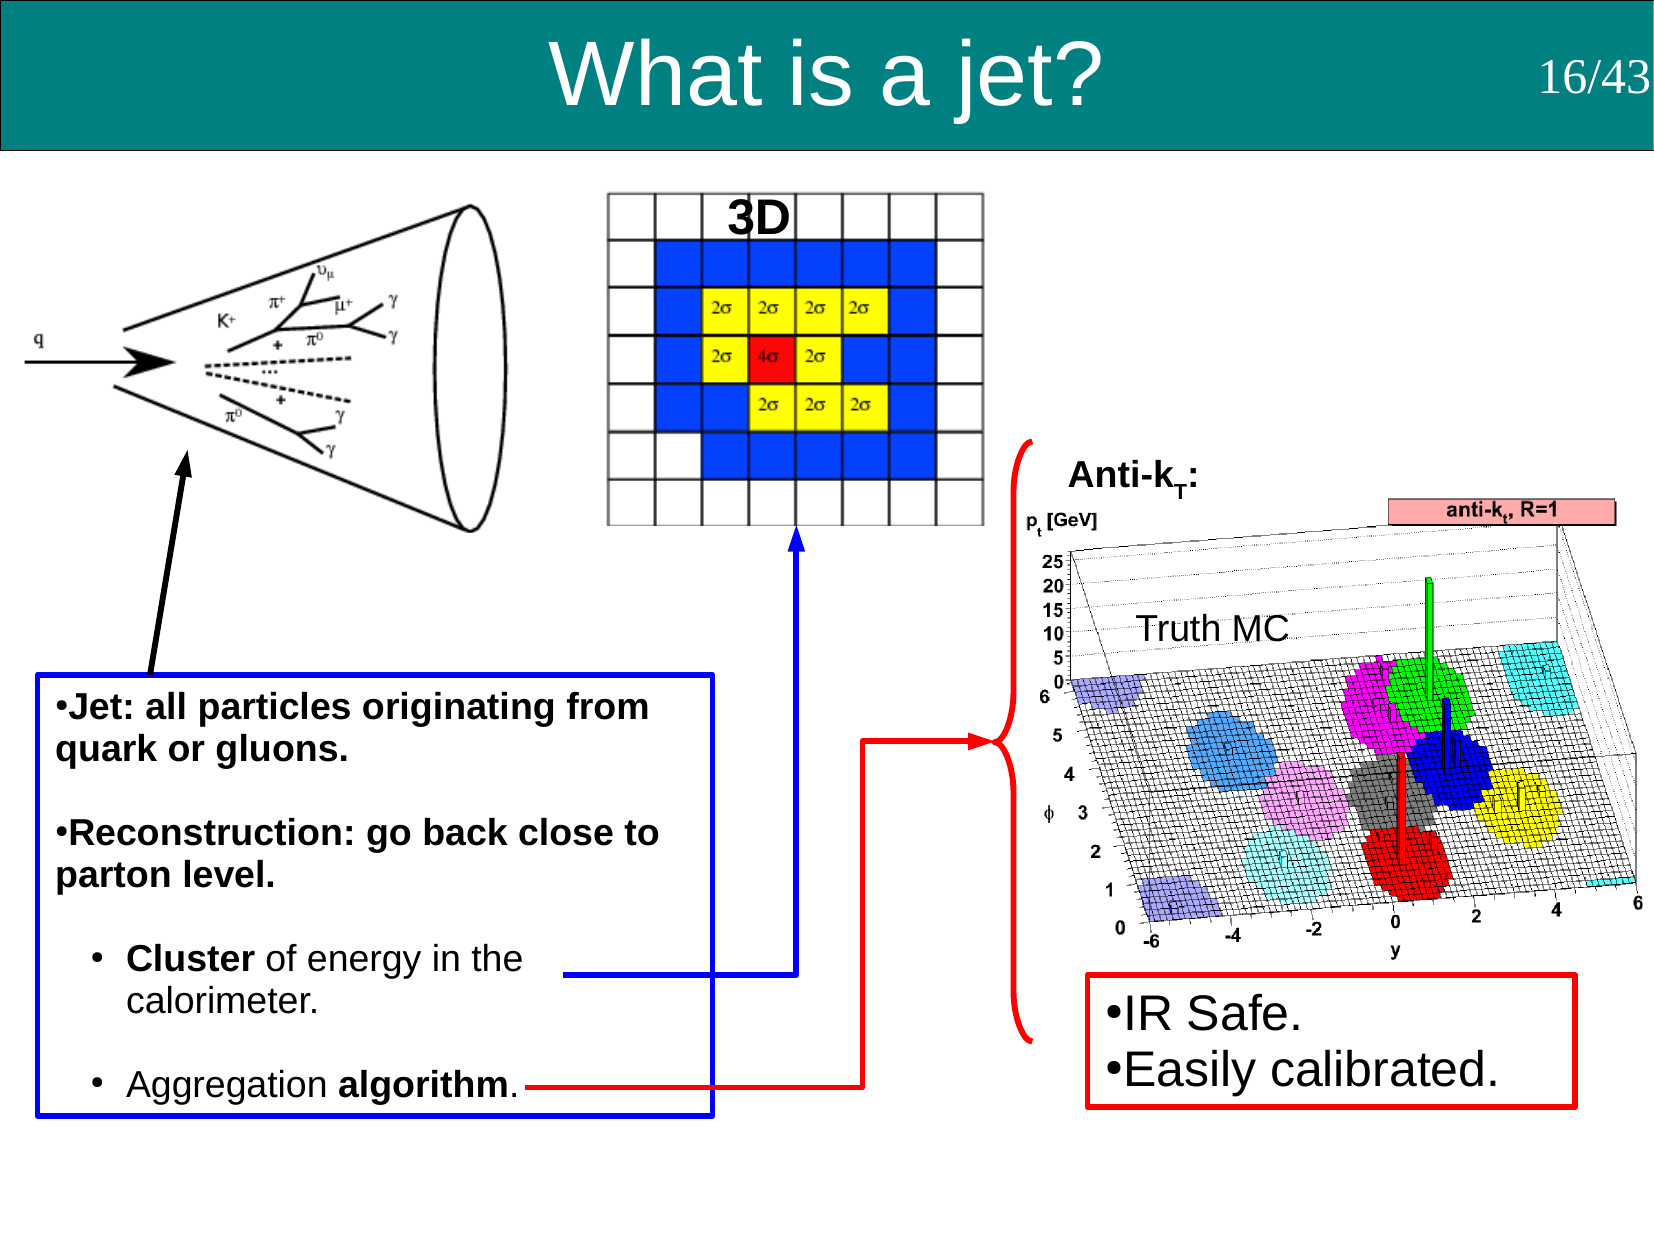

# What is a jet?
16
3D
Anti-kT:
Truth MC
Jet: all particles originating from quark or gluons.
Reconstruction: go back close to parton level.
Cluster of energy in the calorimeter.
Aggregation algorithm.
IR Safe.
Easily calibrated.